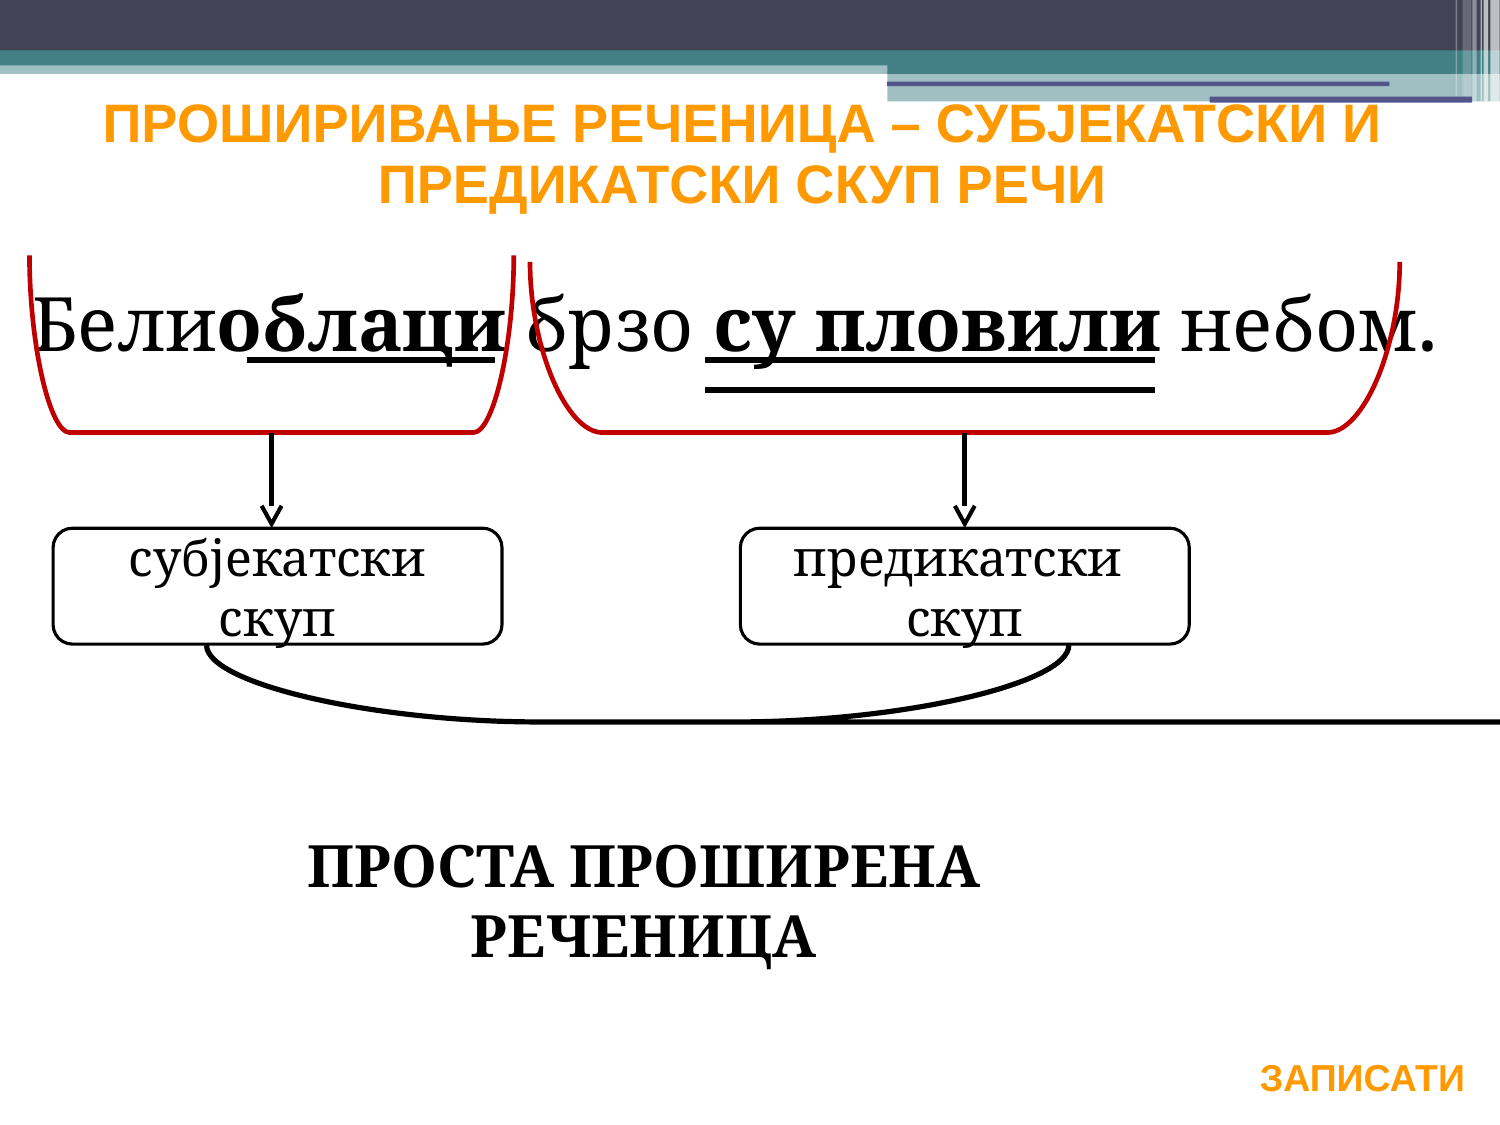

ПРОШИРИВАЊЕ РЕЧЕНИЦА – СУБЈЕКАТСКИ И ПРЕДИКАТСКИ СКУП РЕЧИ
# Белиоблаци брзо су пловили небом.
субјекатски
скуп
предикатски
скуп
ПРОСТА ПРОШИРЕНА
РЕЧЕНИЦА
ЗАПИСАТИ